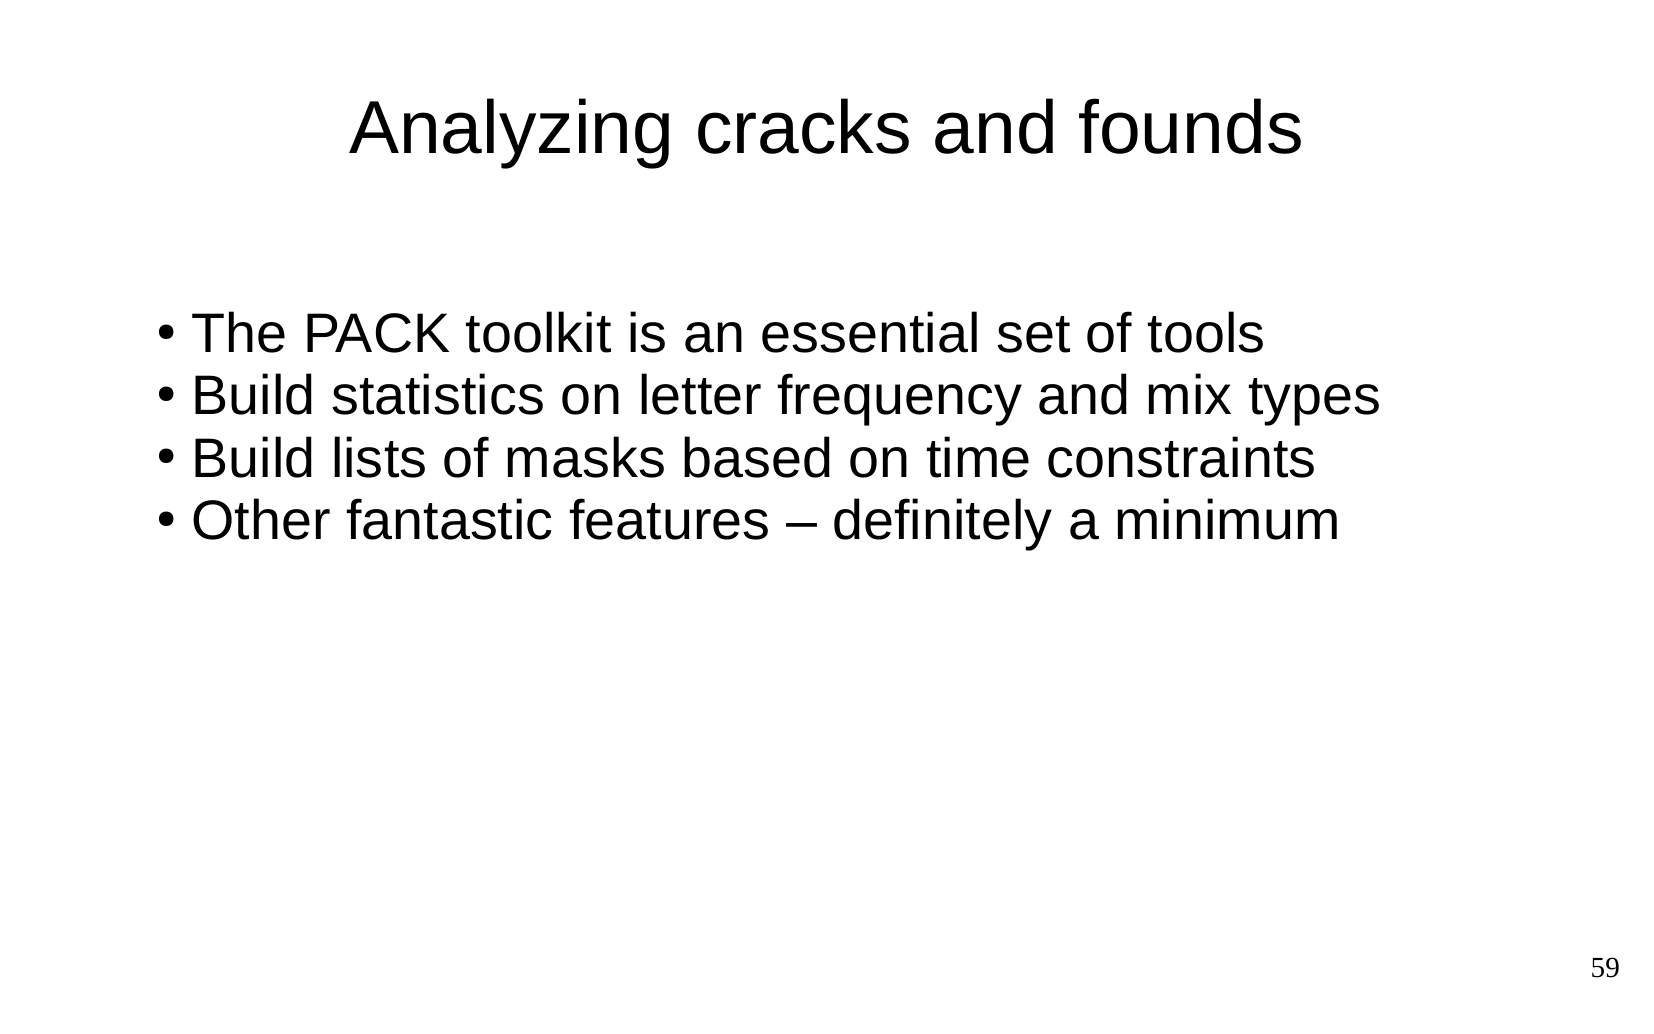

# Analyzing cracks and founds
The PACK toolkit is an essential set of tools
Build statistics on letter frequency and mix types
Build lists of masks based on time constraints
Other fantastic features – definitely a minimum